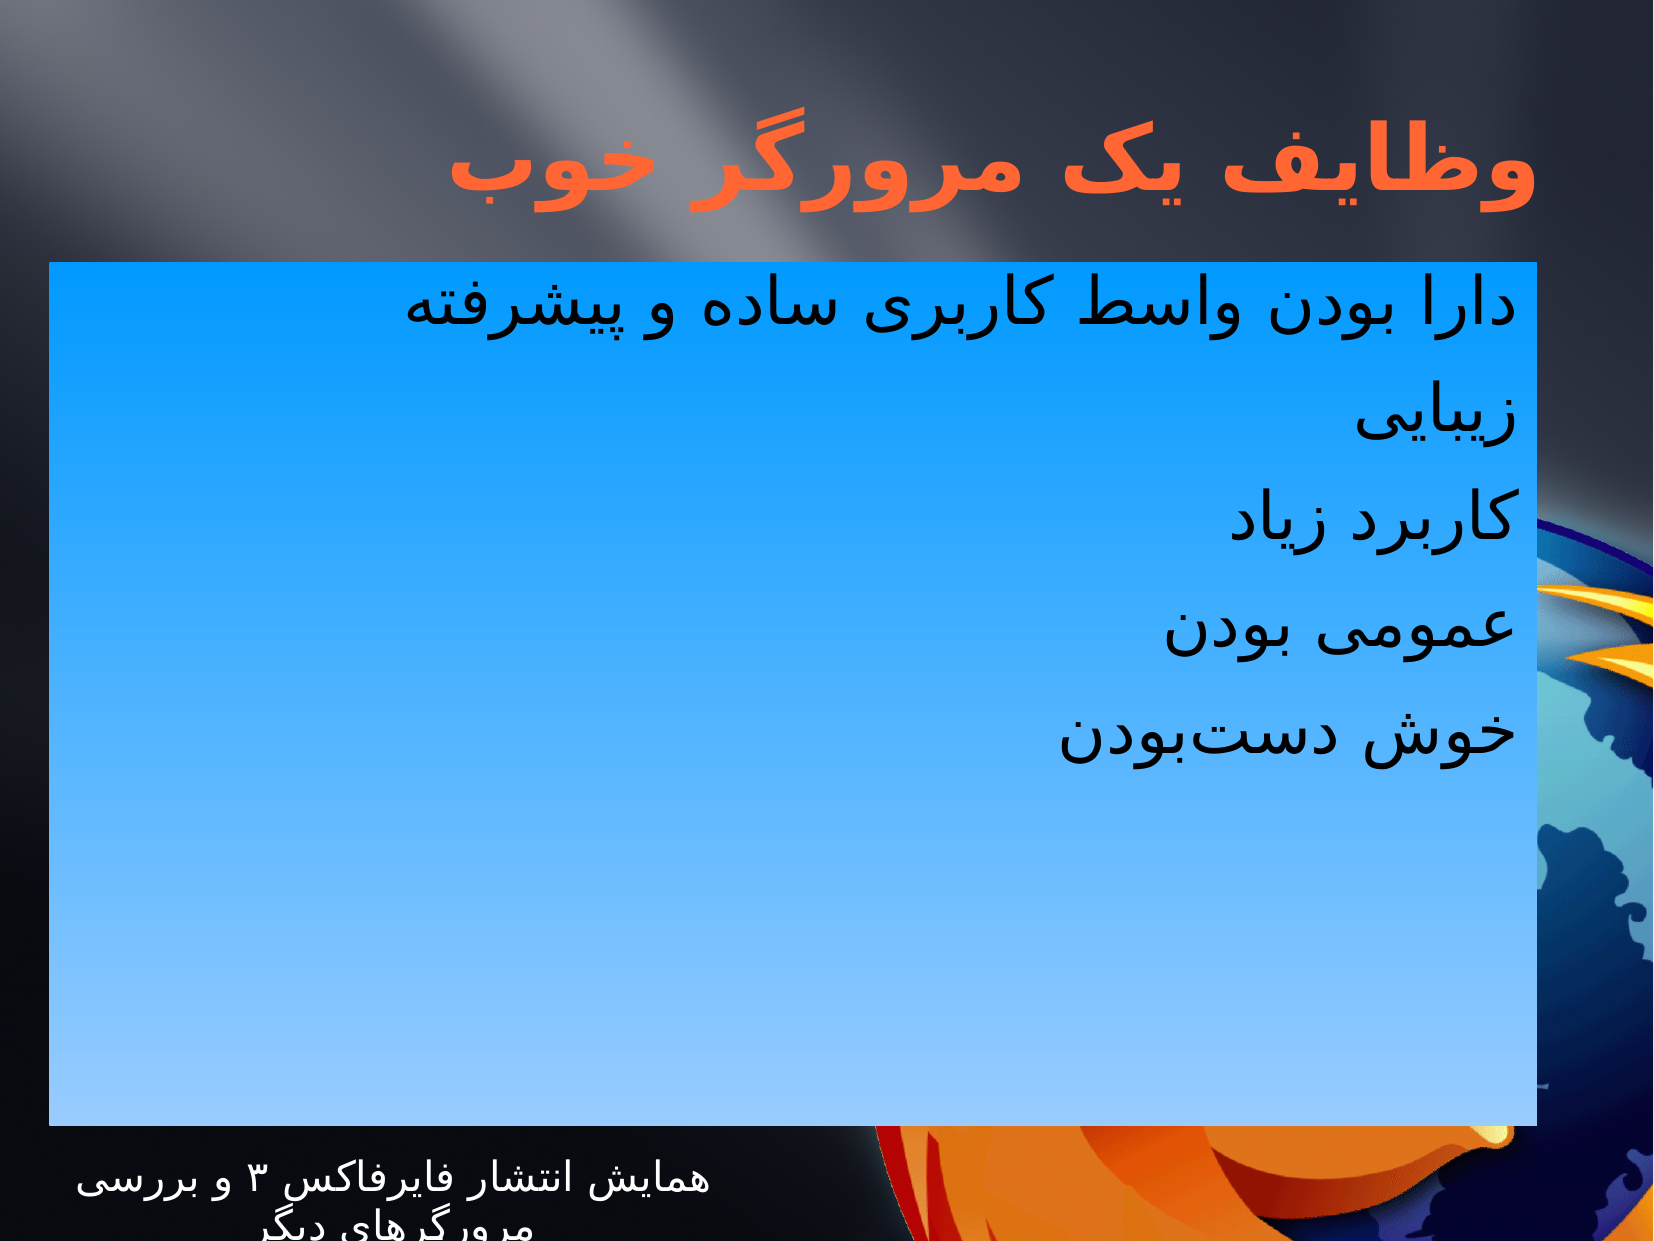

# وظایف یک مرورگر خوب
دارا بودن واسط کاربری ساده و پیشرفته
زیبایی
کاربرد زیاد
عمومی بودن
خوش دست‌بودن